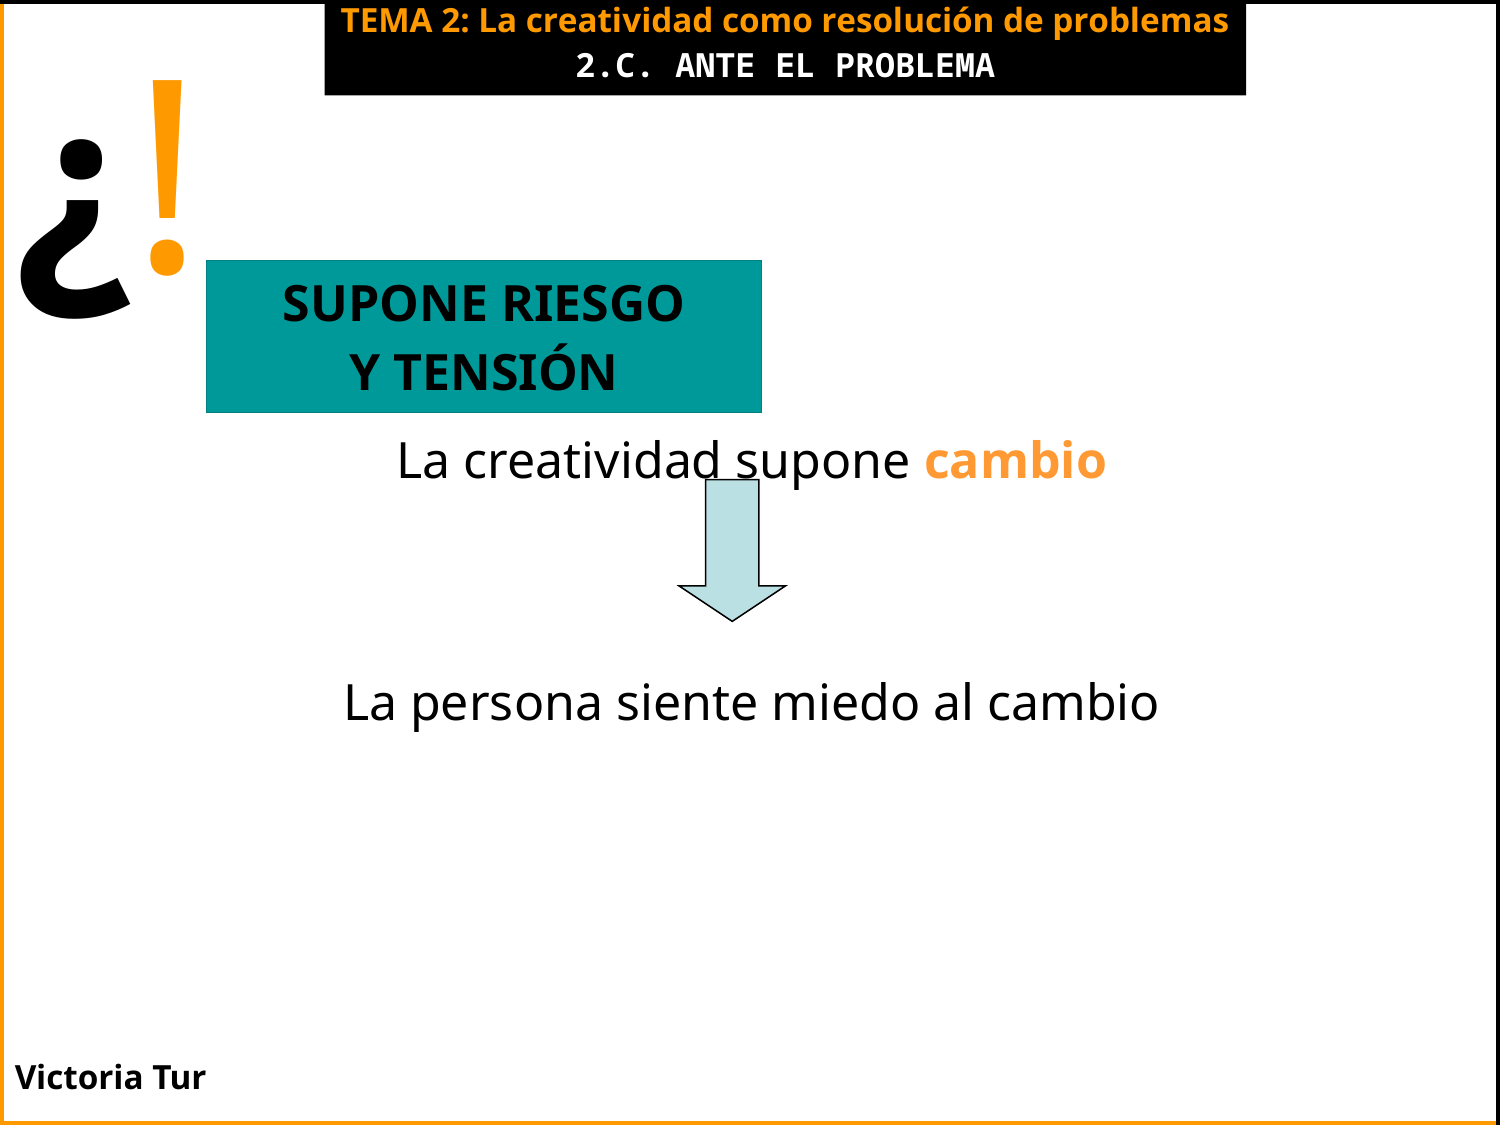

# La creatividad supone cambio
La persona siente miedo al cambio
SUPONE RIESGO
Y TENSIÓN